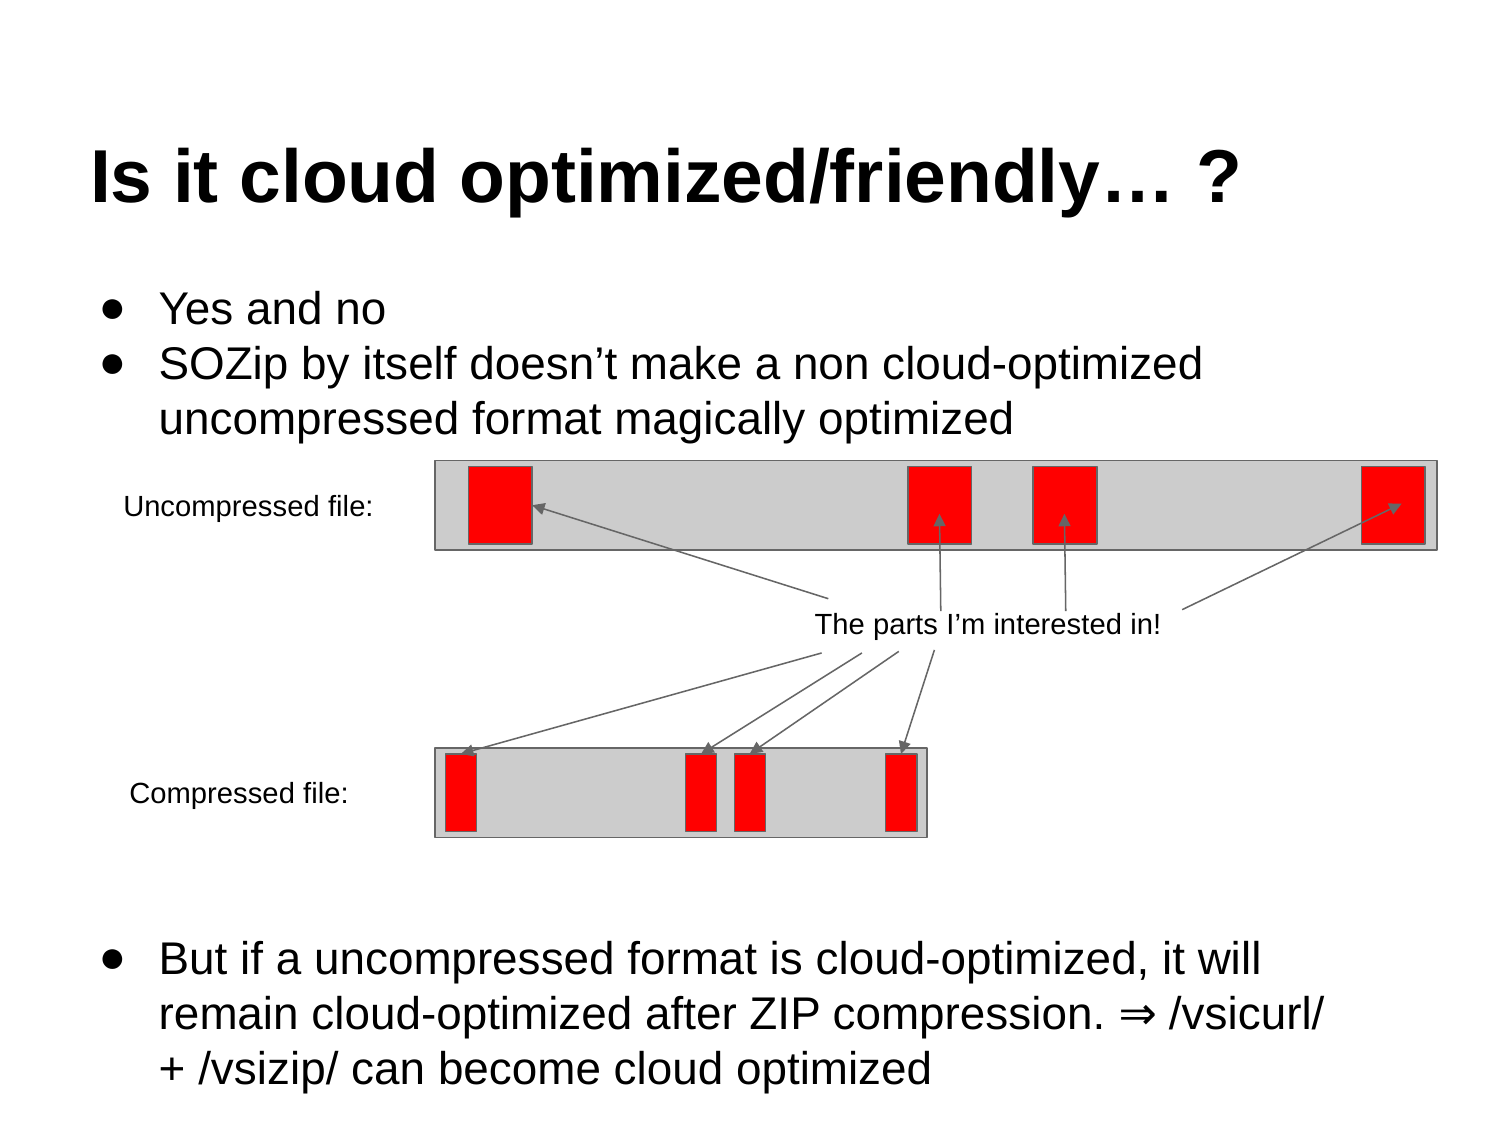

# Is it cloud optimized/friendly… ?
Yes and no
SOZip by itself doesn’t make a non cloud-optimized uncompressed format magically optimized
But if a uncompressed format is cloud-optimized, it will remain cloud-optimized after ZIP compression. ⇒ /vsicurl/ + /vsizip/ can become cloud optimized
Uncompressed file:
The parts I’m interested in!
Compressed file: